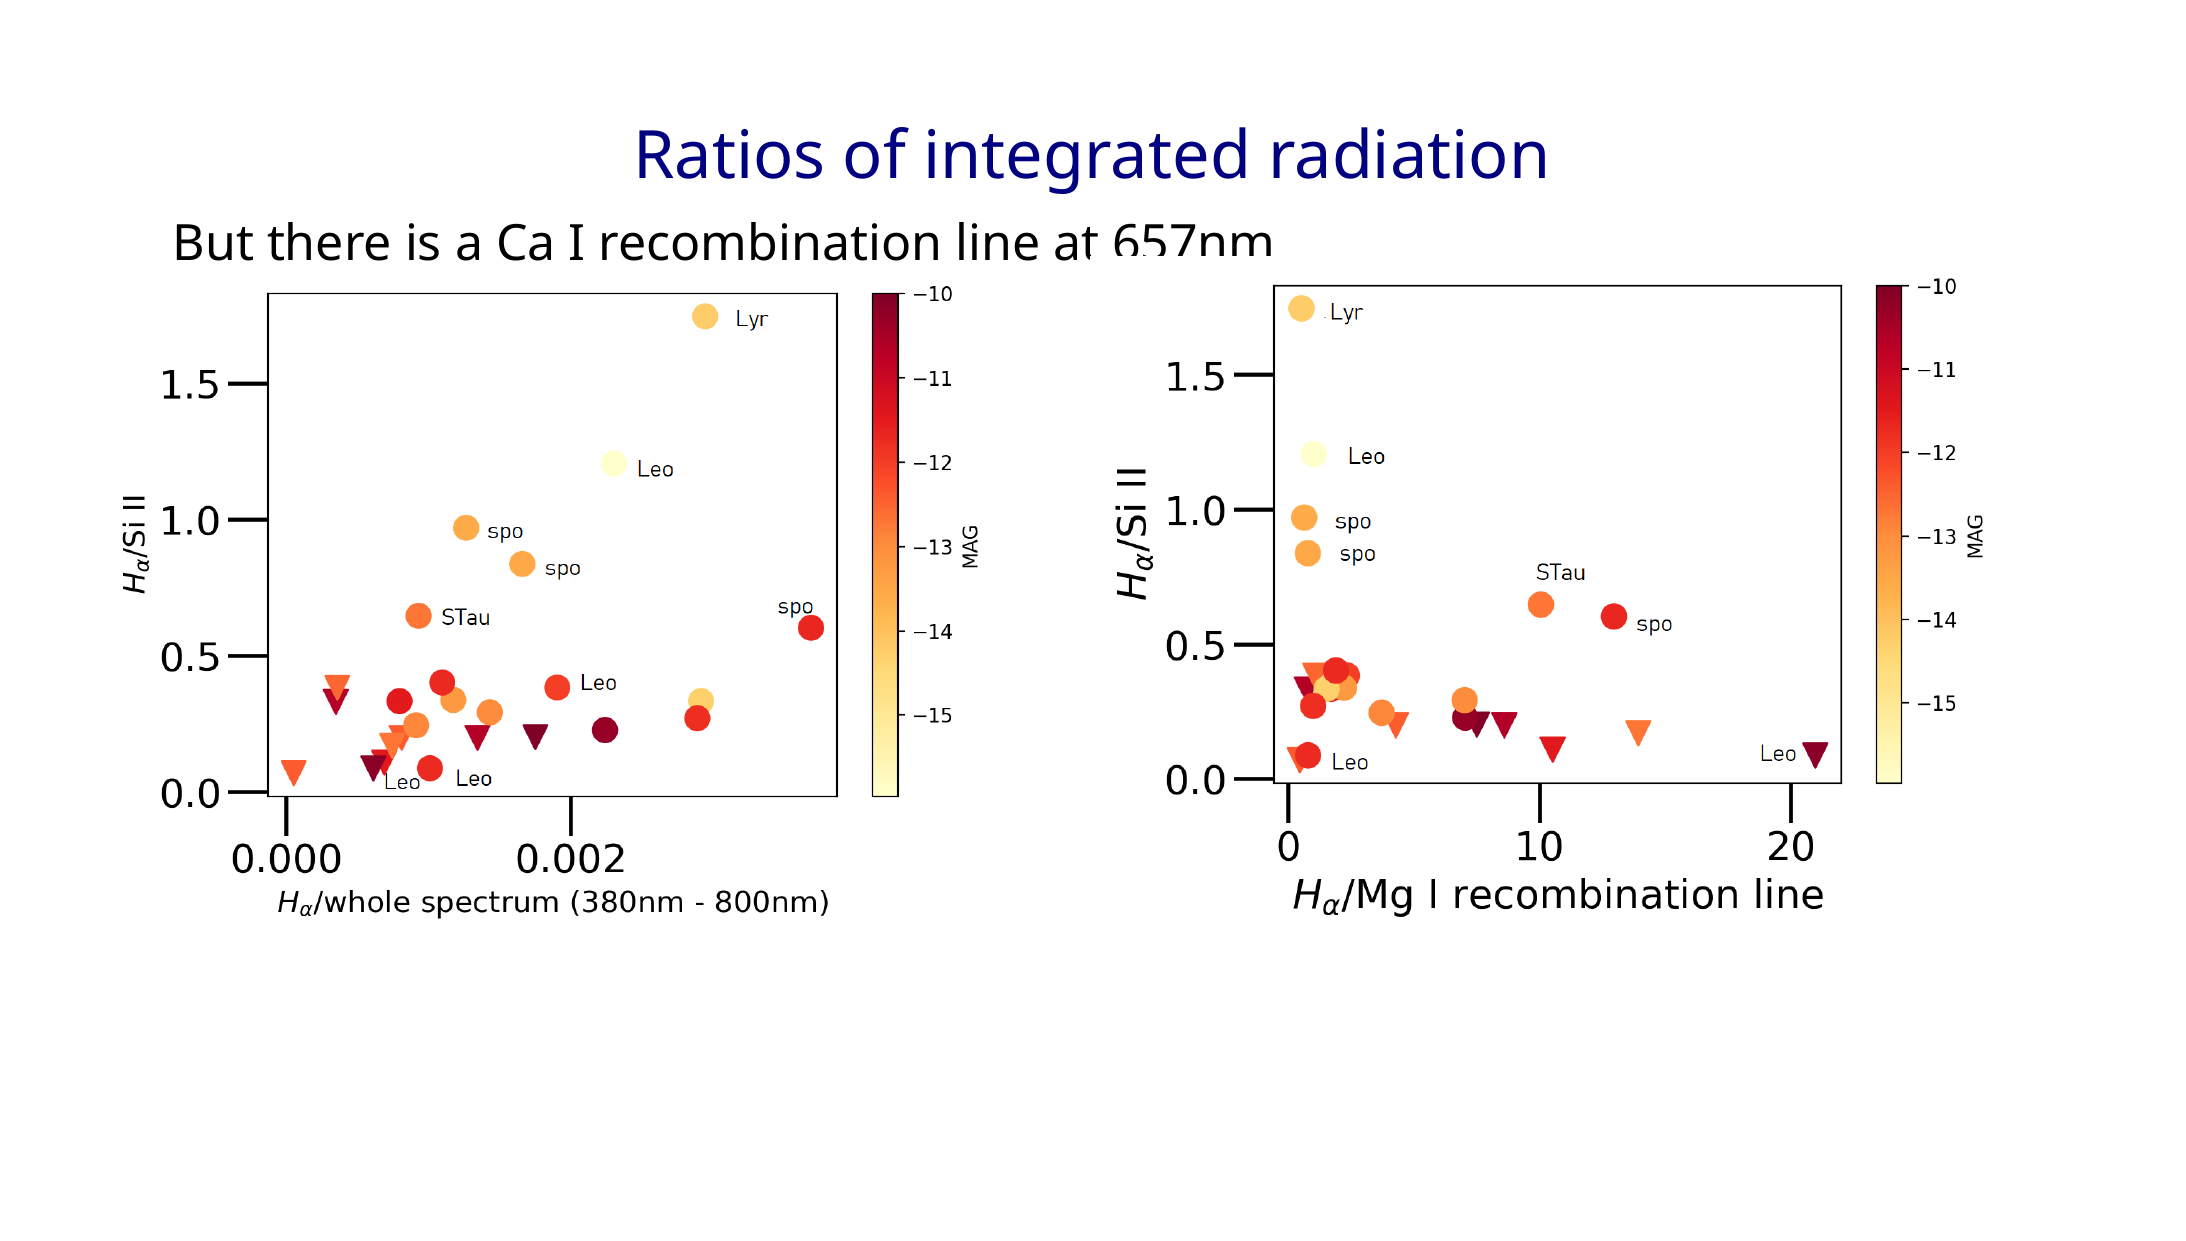

# Ratios of integrated radiation
But there is a Ca I recombination line at 657nm